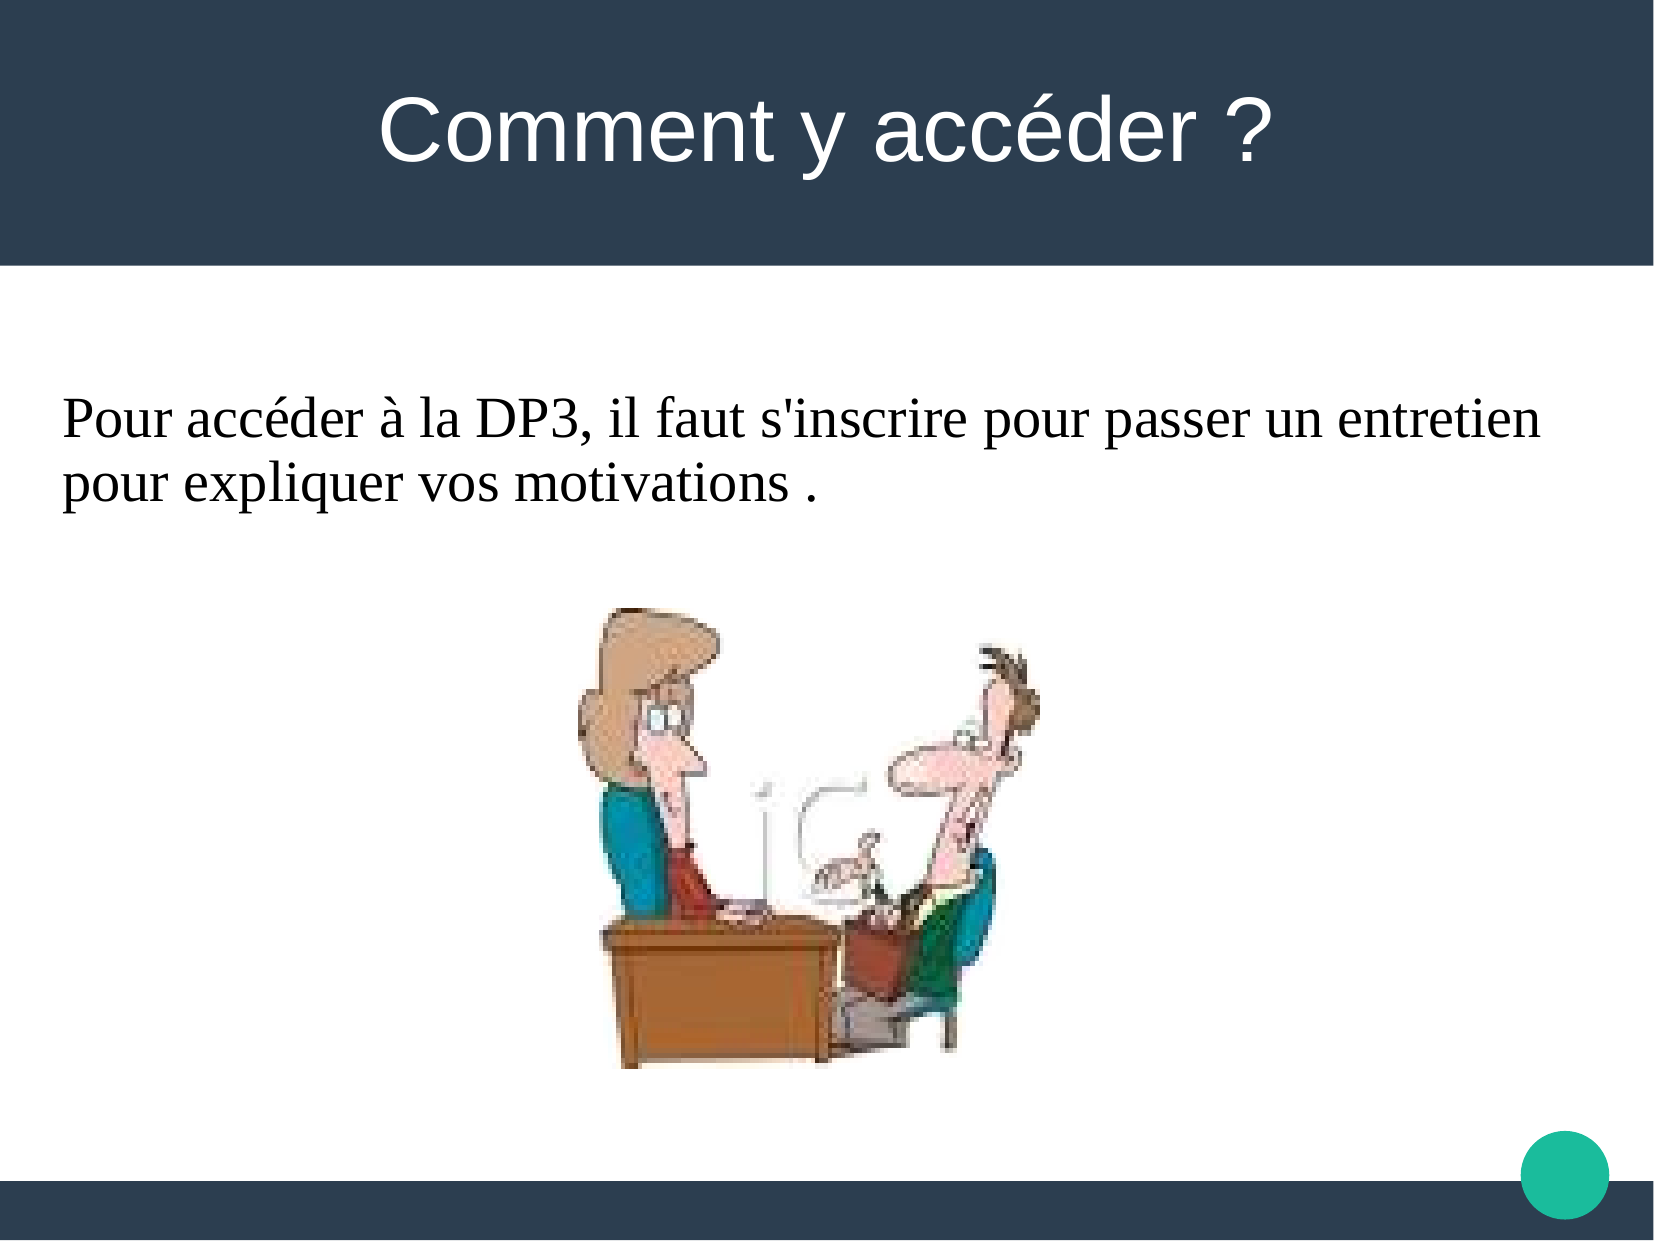

Comment y accéder ?
Pour accéder à la DP3, il faut s'inscrire pour passer un entretien pour expliquer vos motivations .